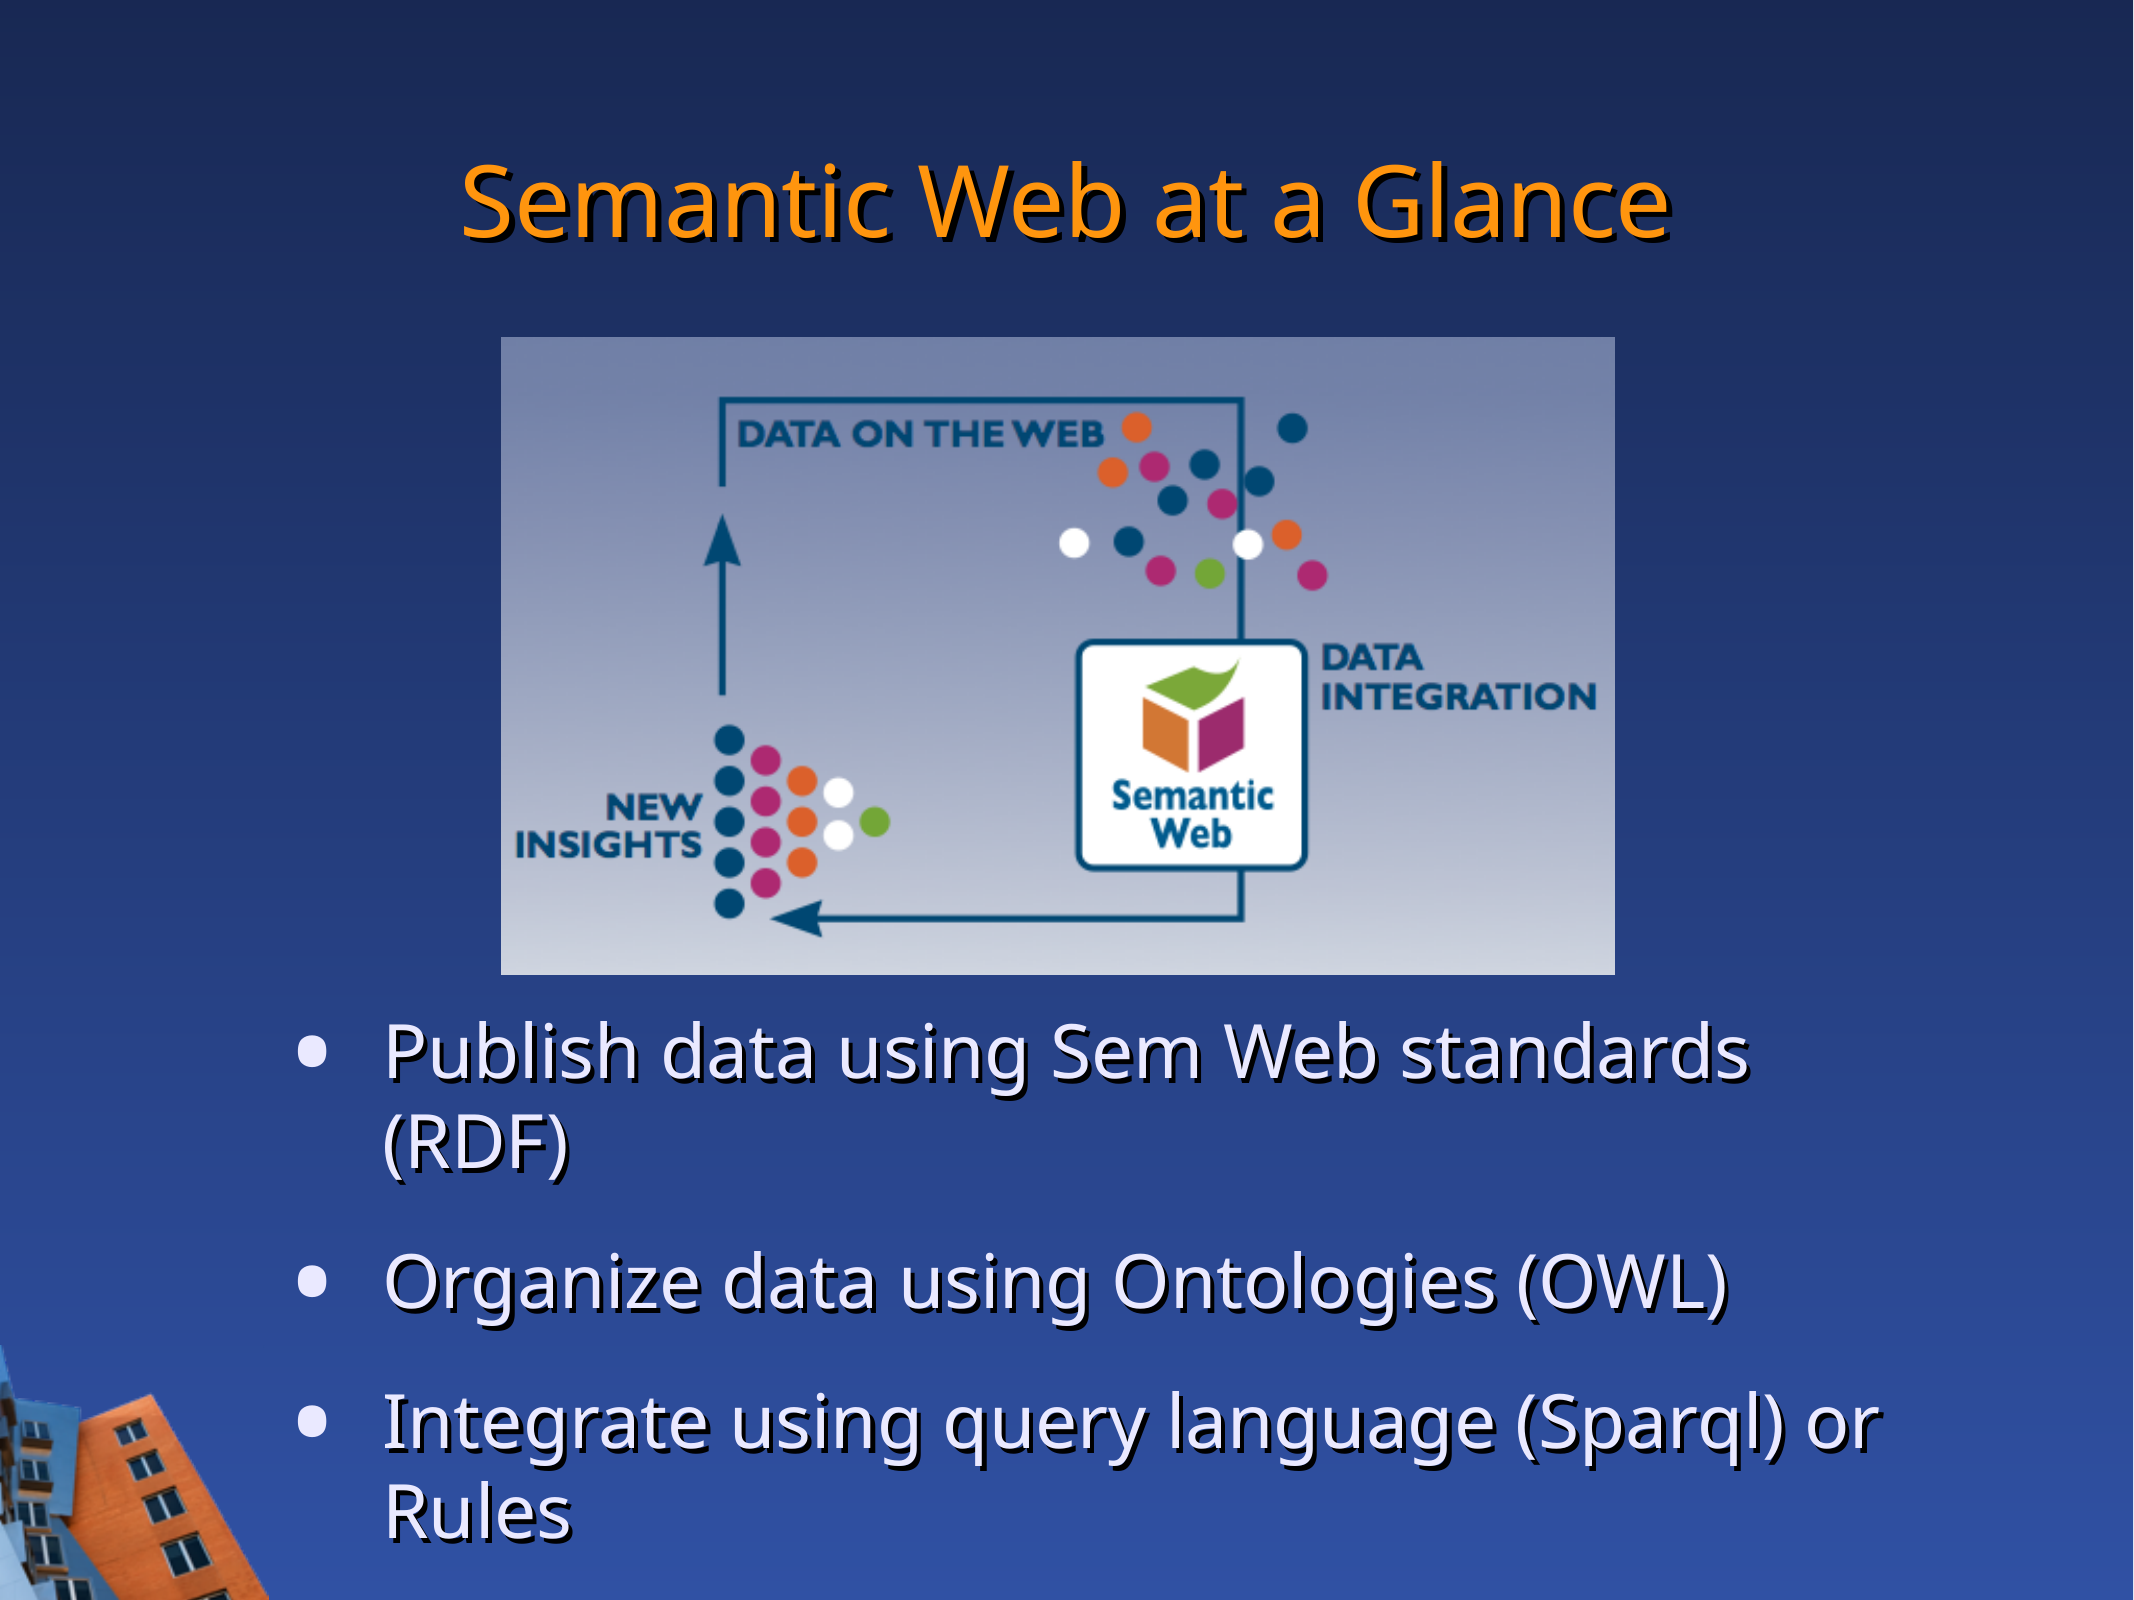

# Semantic Web at a Glance
Publish data using Sem Web standards (RDF)
Organize data using Ontologies (OWL)
Integrate using query language (Sparql) or Rules